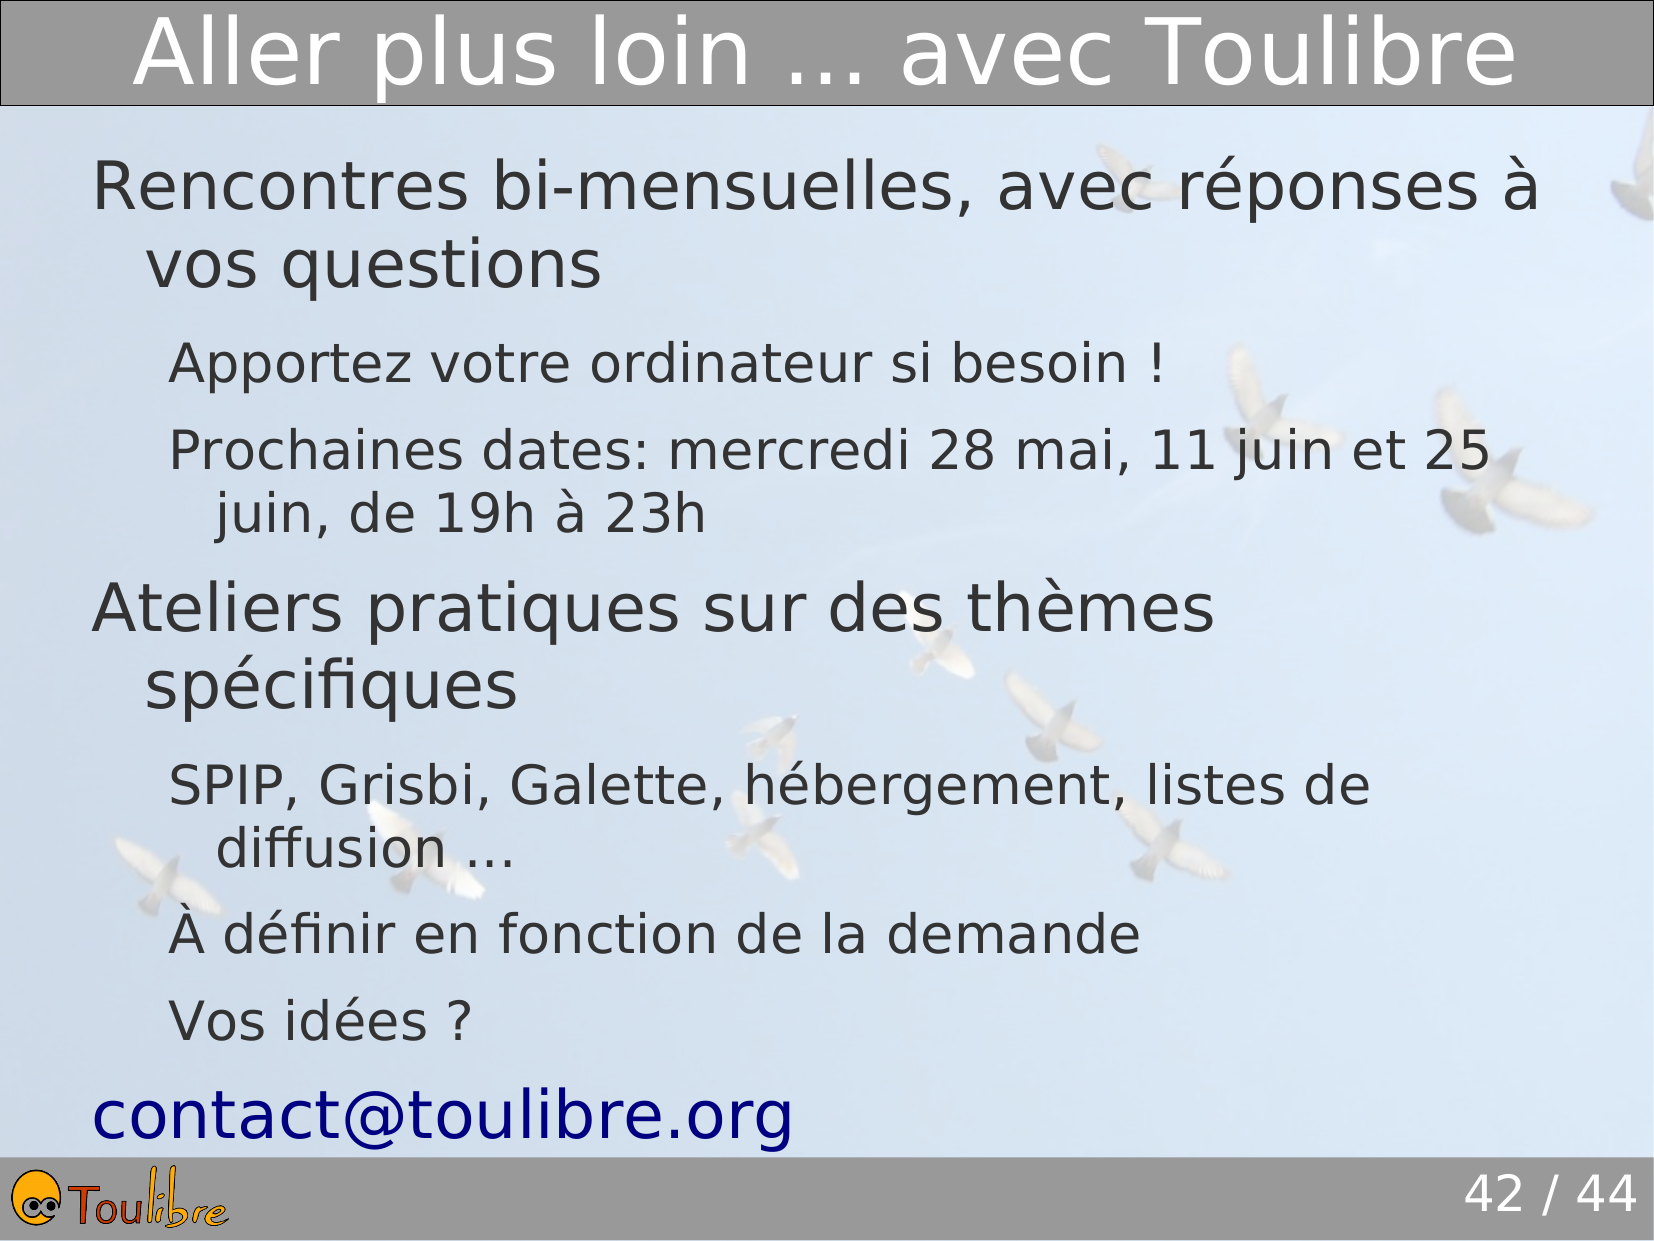

# Aller plus loin ... avec Toulibre
Rencontres bi-mensuelles, avec réponses à vos questions
Apportez votre ordinateur si besoin !
Prochaines dates: mercredi 28 mai, 11 juin et 25 juin, de 19h à 23h
Ateliers pratiques sur des thèmes spécifiques
SPIP, Grisbi, Galette, hébergement, listes de diffusion ...
À définir en fonction de la demande
Vos idées ?
contact@toulibre.org